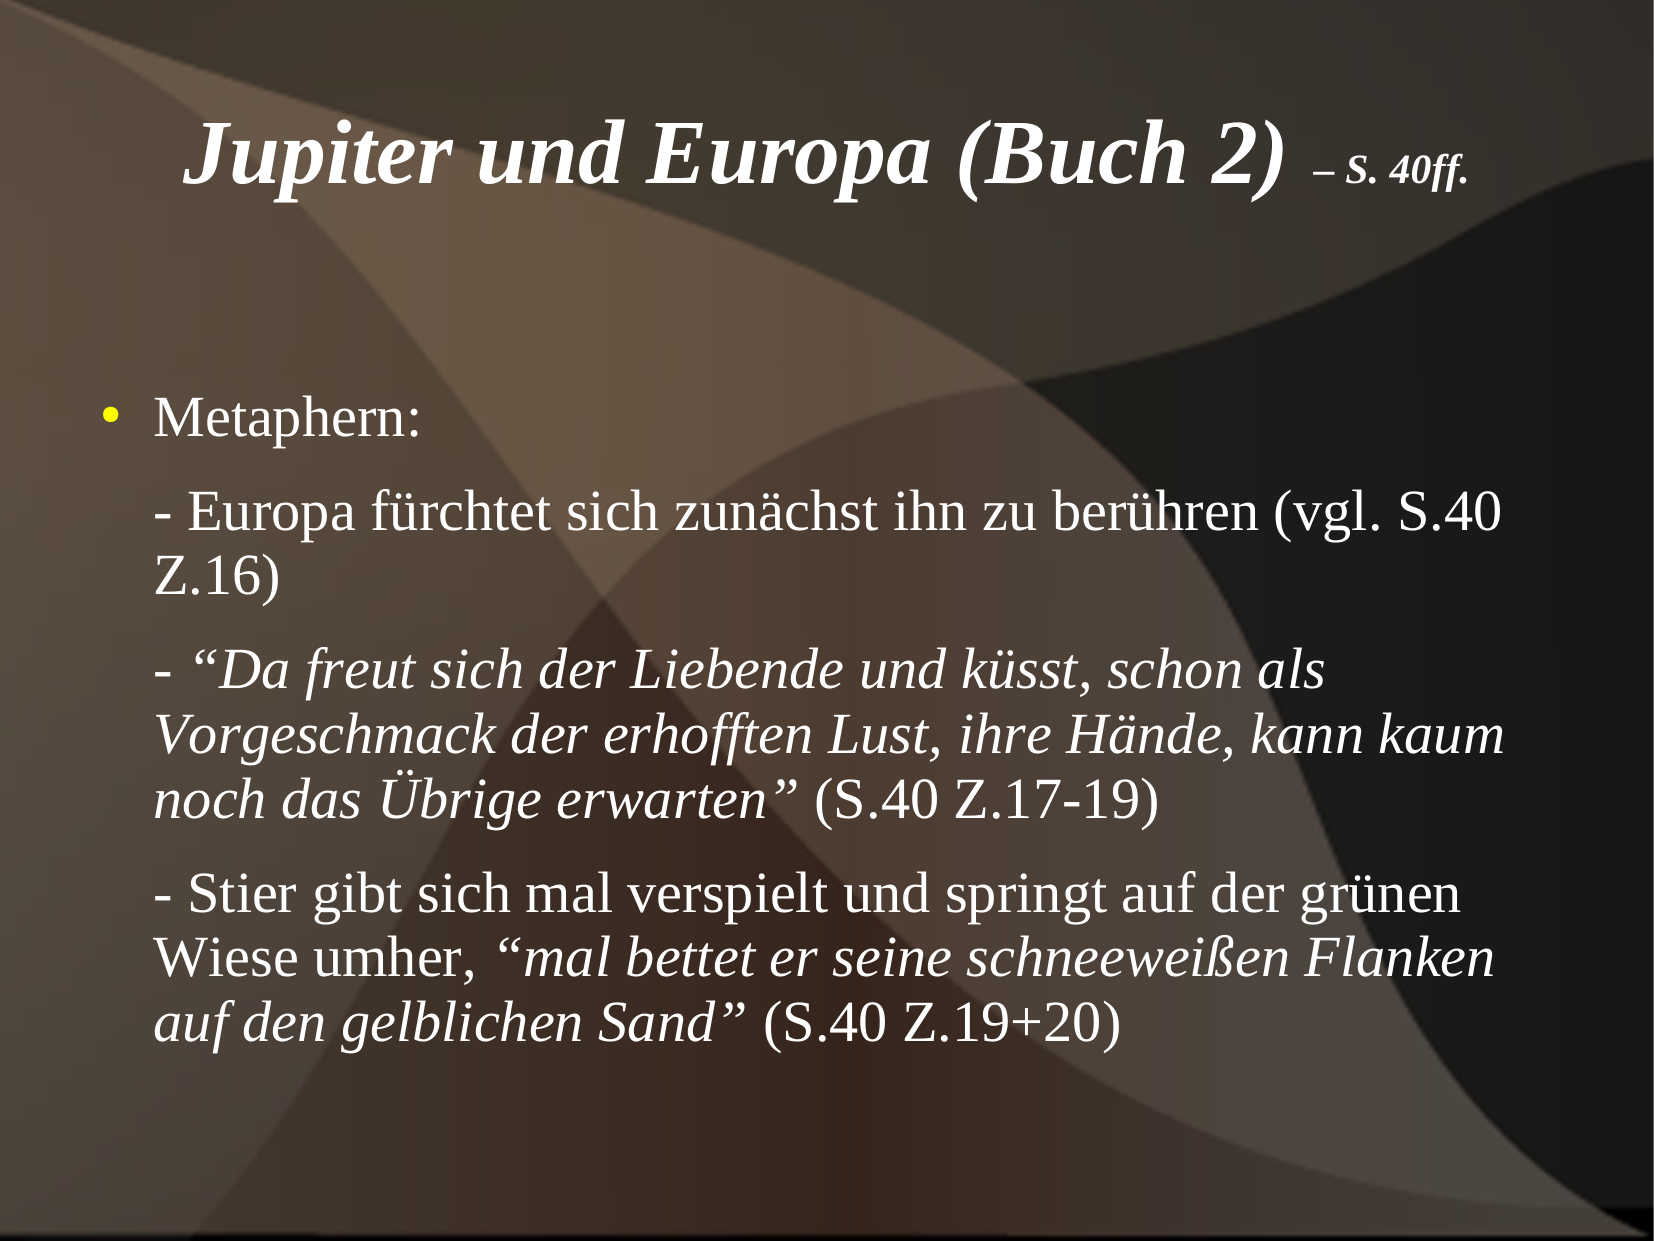

Jupiter und Europa (Buch 2) – S. 40ff.
# Metaphern:
- Europa fürchtet sich zunächst ihn zu berühren (vgl. S.40 Z.16)
- “Da freut sich der Liebende und küsst, schon als Vorgeschmack der erhofften Lust, ihre Hände, kann kaum noch das Übrige erwarten” (S.40 Z.17-19)
- Stier gibt sich mal verspielt und springt auf der grünen Wiese umher, “mal bettet er seine schneeweißen Flanken auf den gelblichen Sand” (S.40 Z.19+20)